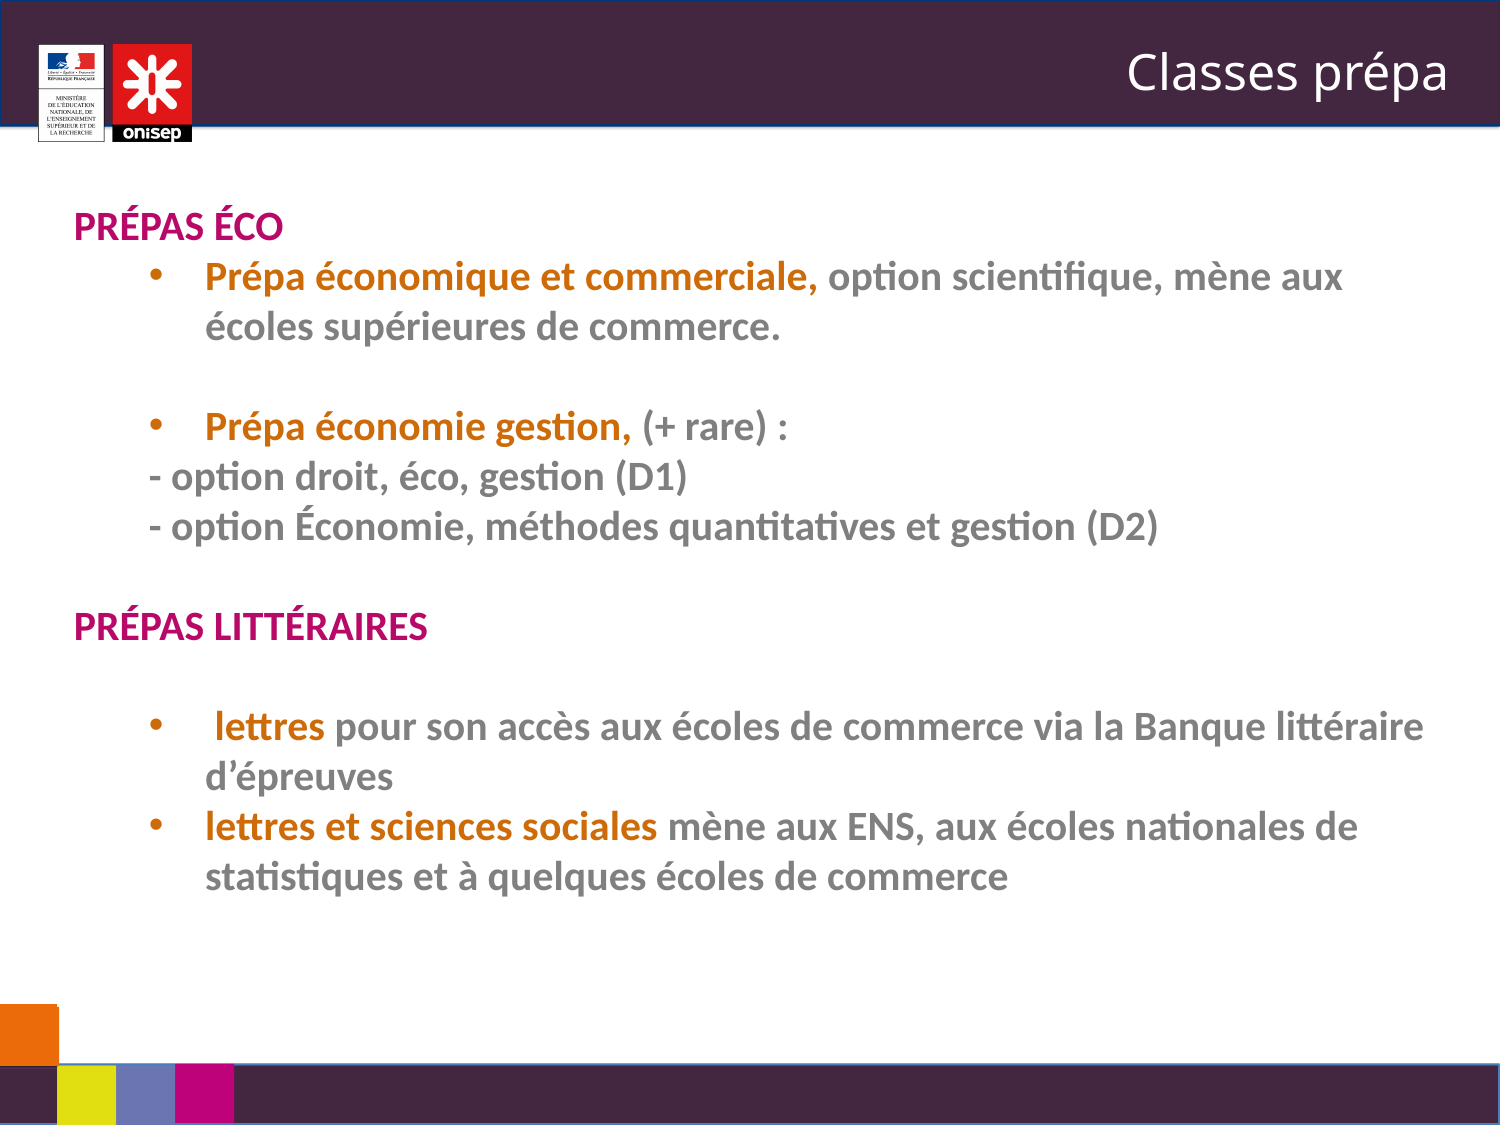

Classes prépa
PRÉPAS ÉCO
Prépa économique et commerciale, option scientifique, mène aux écoles supérieures de commerce.
Prépa économie gestion, (+ rare) :
- option droit, éco, gestion (D1)
- option Économie, méthodes quantitatives et gestion (D2)
PRÉPAS LITTÉRAIRES
 lettres pour son accès aux écoles de commerce via la Banque littéraire d’épreuves
lettres et sciences sociales mène aux ENS, aux écoles nationales de statistiques et à quelques écoles de commerce